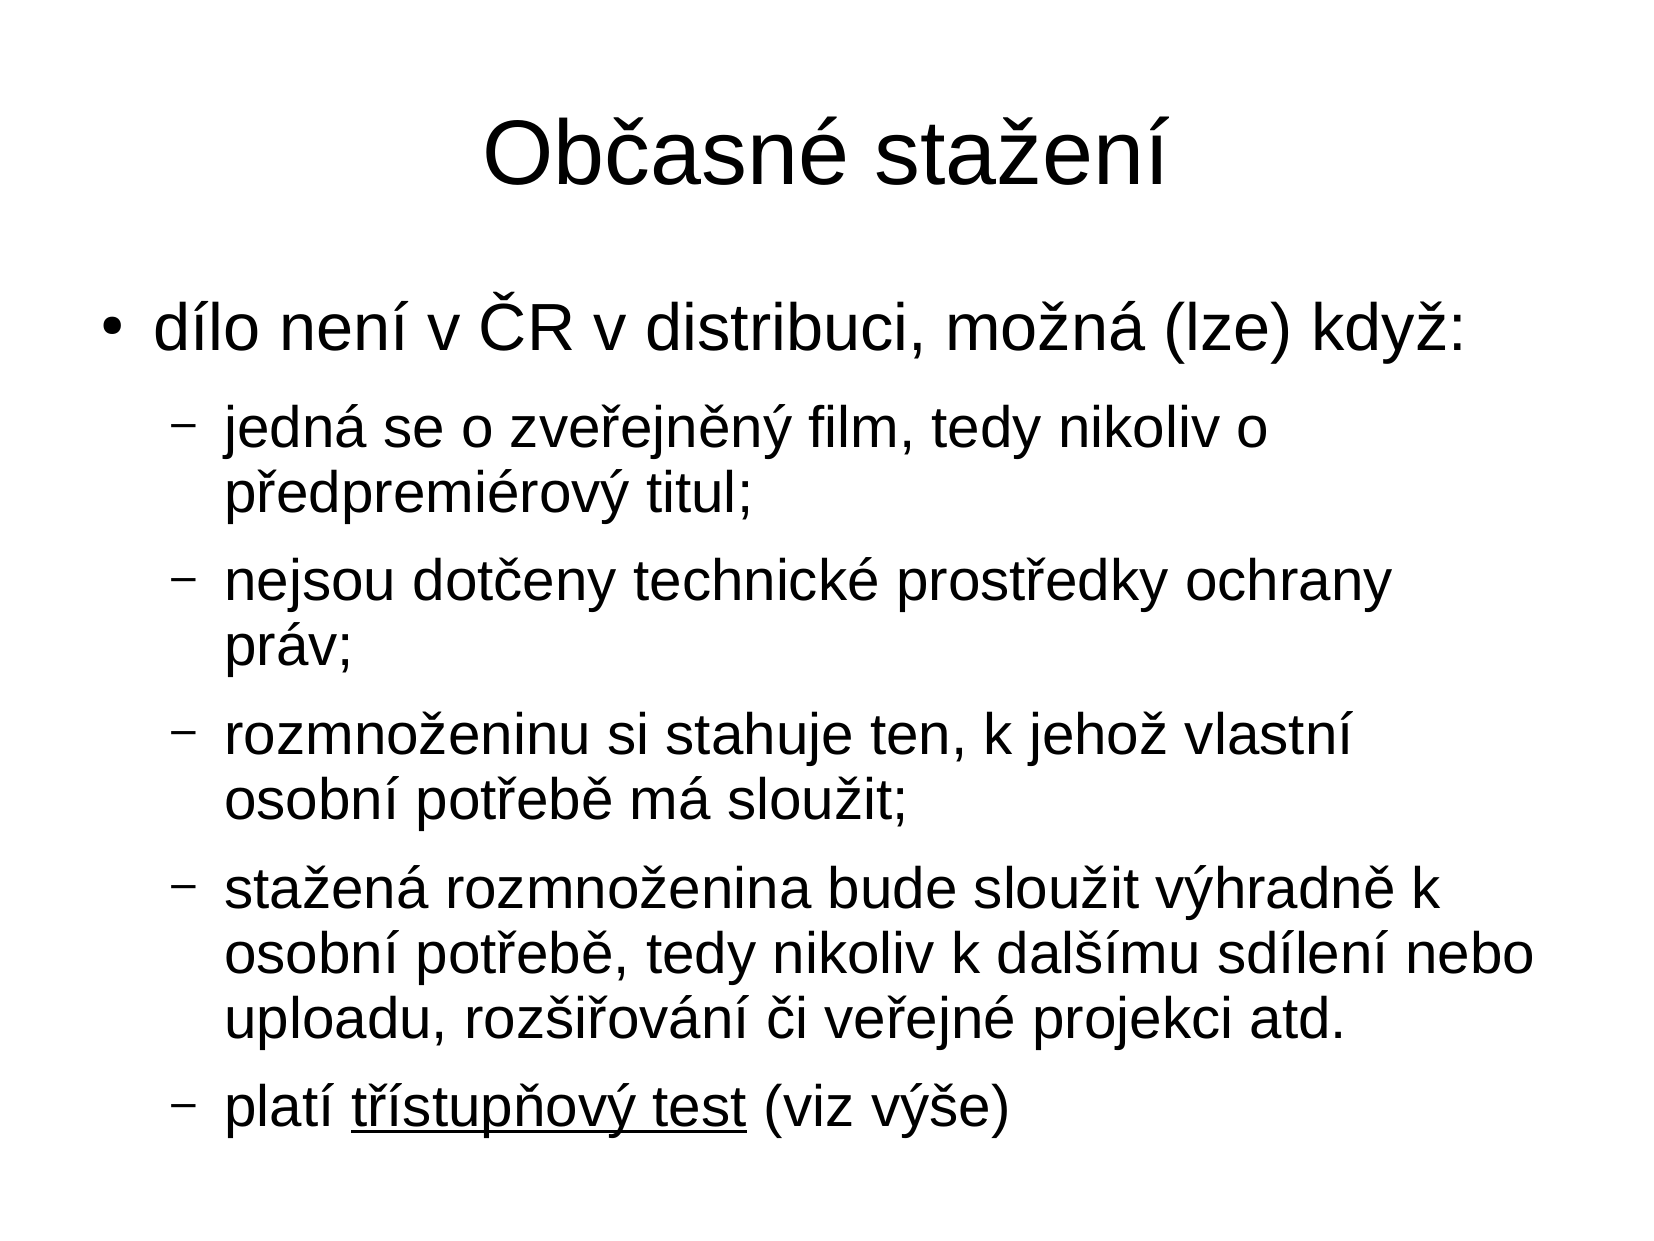

# Občasné stažení
dílo není v ČR v distribuci, možná (lze) když:
jedná se o zveřejněný film, tedy nikoliv o předpremiérový titul;
nejsou dotčeny technické prostředky ochrany práv;
rozmnoženinu si stahuje ten, k jehož vlastní osobní potřebě má sloužit;
stažená rozmnoženina bude sloužit výhradně k osobní potřebě, tedy nikoliv k dalšímu sdílení nebo uploadu, rozšiřování či veřejné projekci atd.
platí třístupňový test (viz výše)